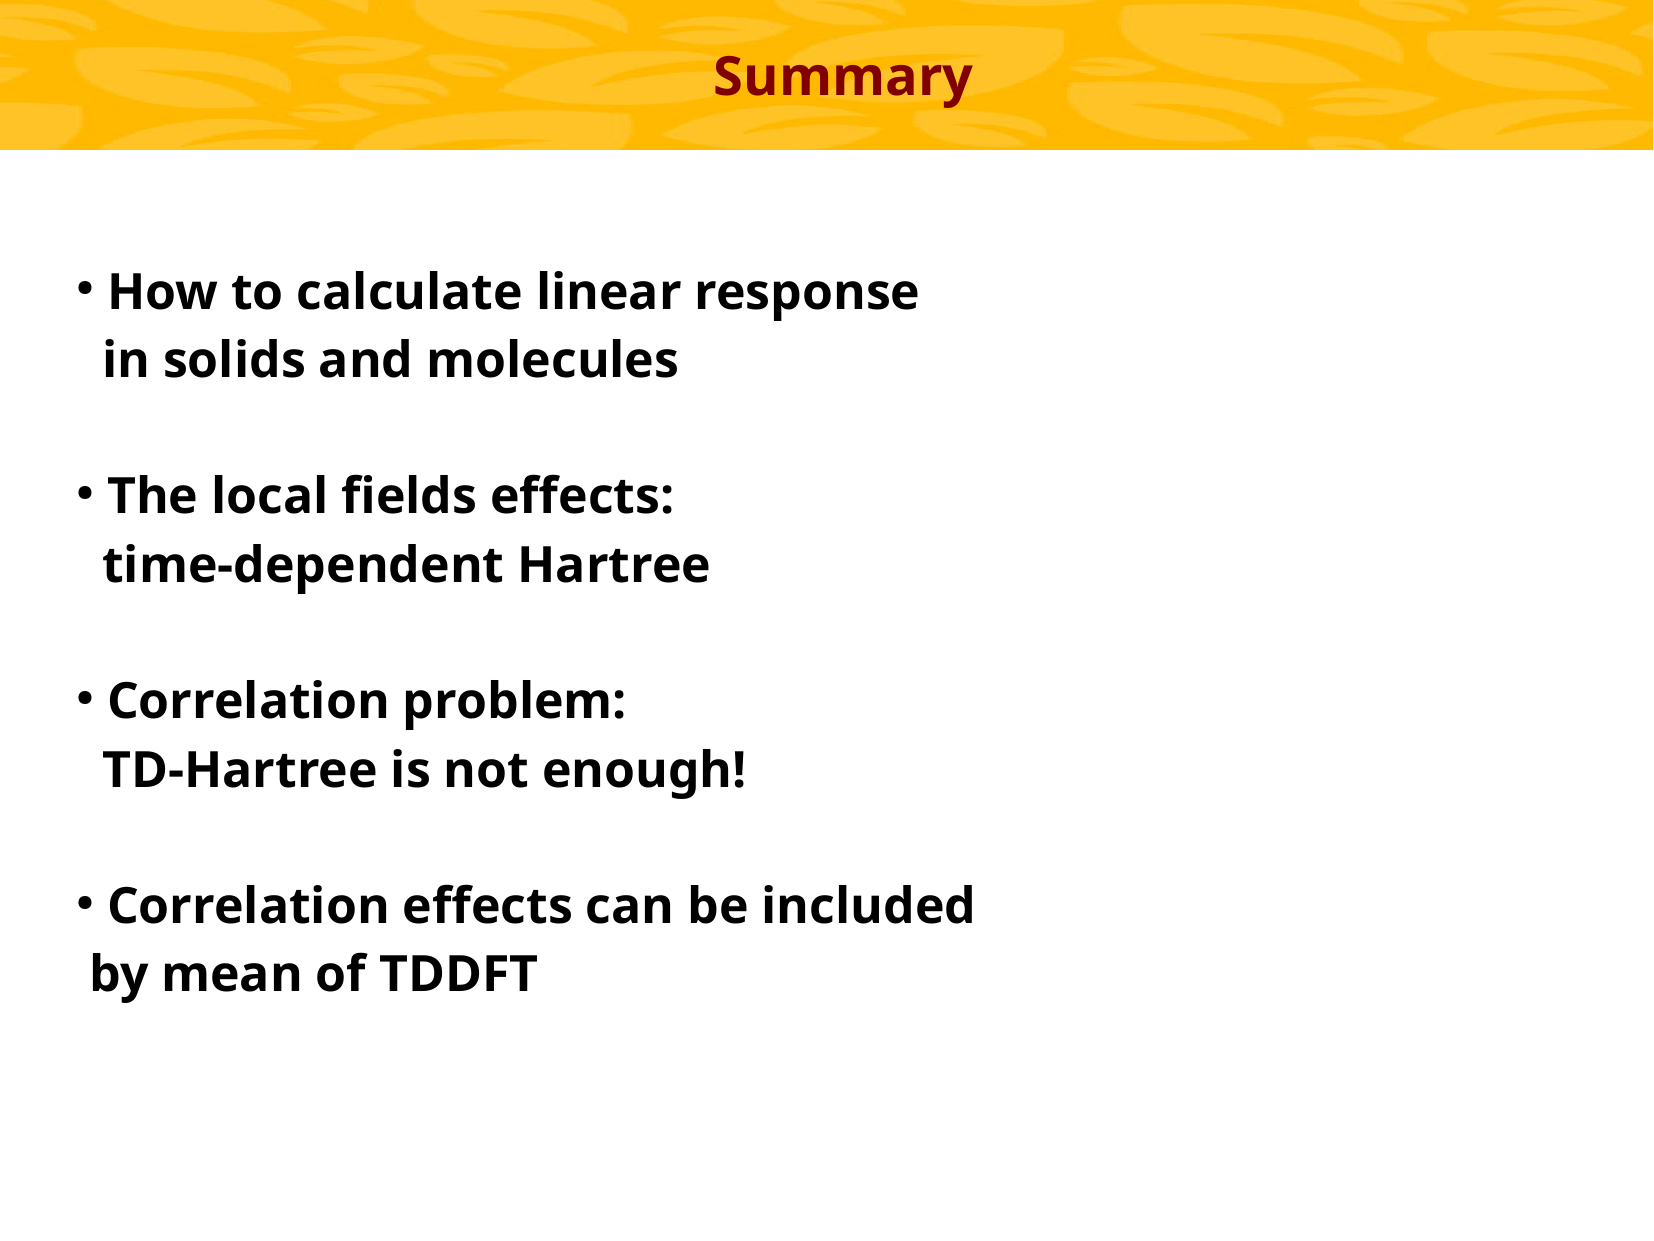

Summary
 How to calculate linear response
 in solids and molecules
 The local fields effects:
 time-dependent Hartree
 Correlation problem:
 TD-Hartree is not enough!
 Correlation effects can be included
 by mean of TDDFT